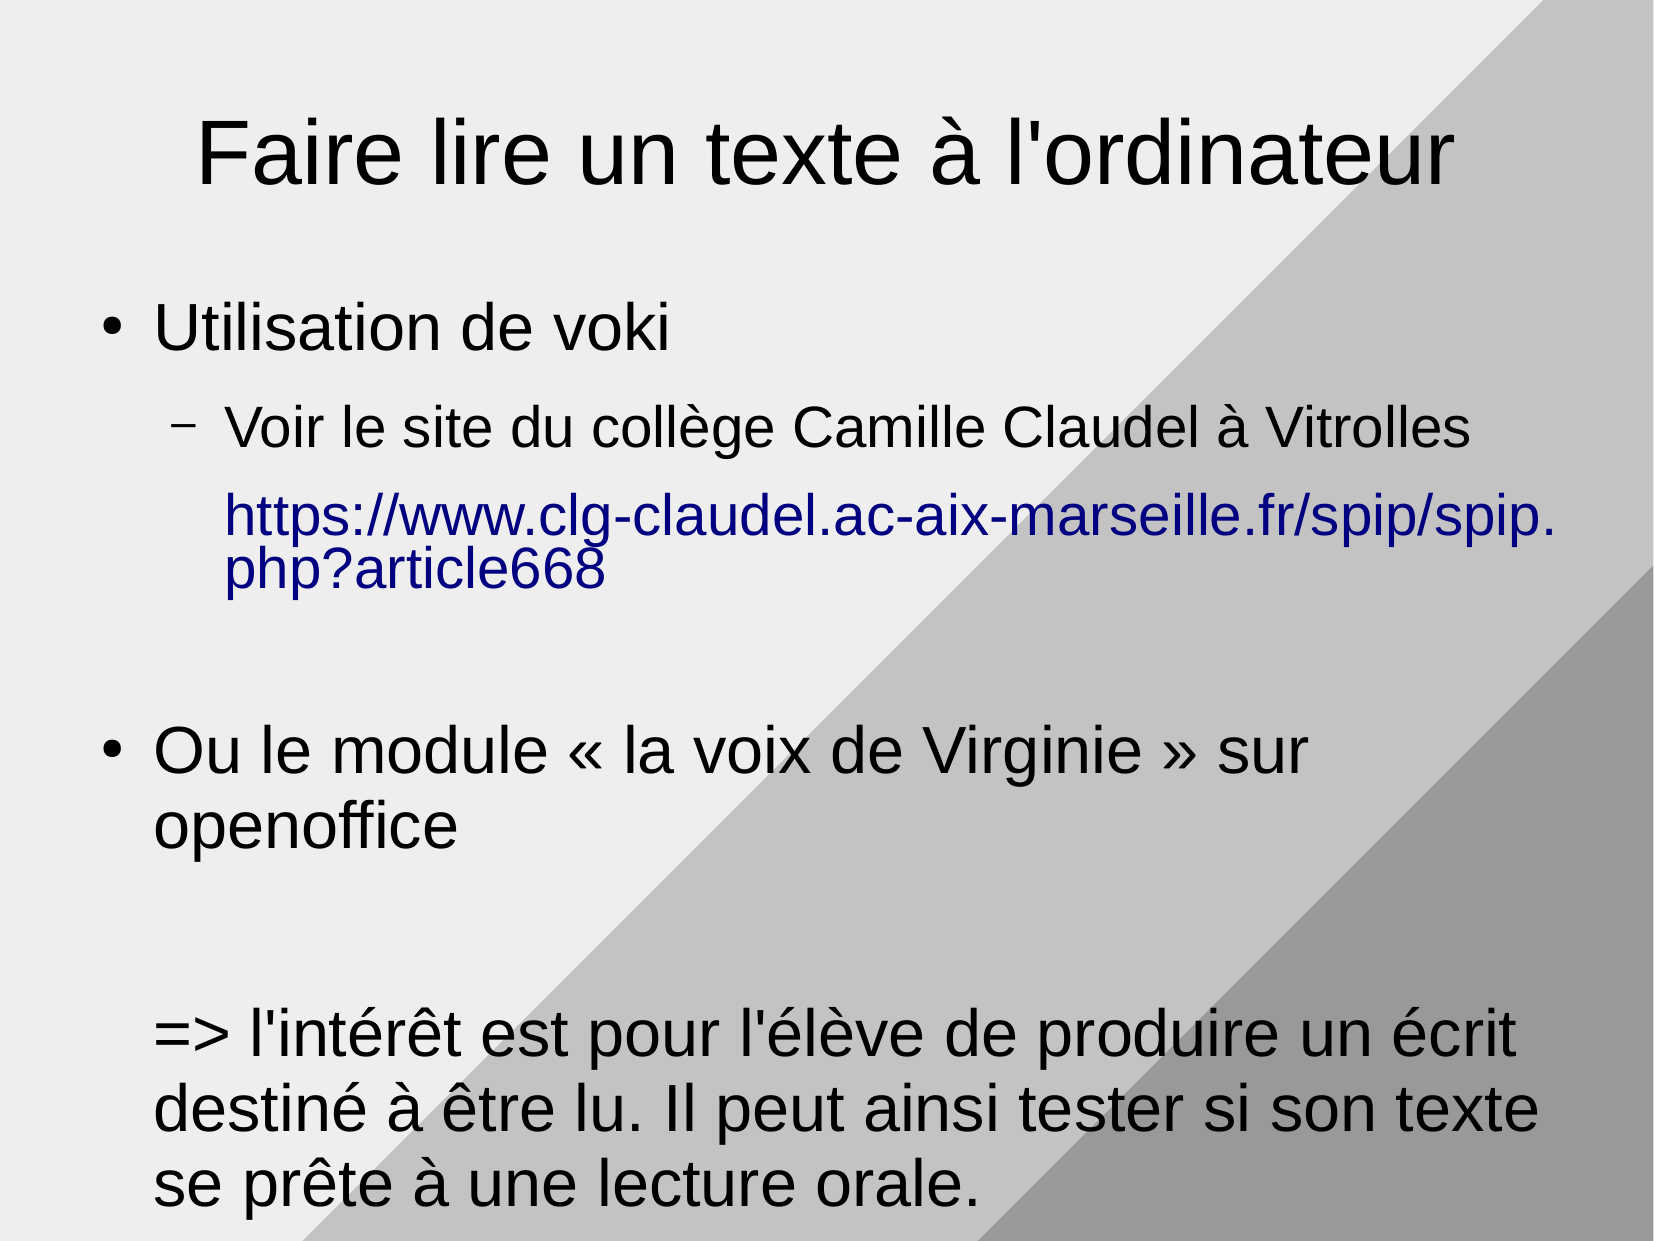

# Faire lire un texte à l'ordinateur
Utilisation de voki
Voir le site du collège Camille Claudel à Vitrolles
https://www.clg-claudel.ac-aix-marseille.fr/spip/spip.php?article668
Ou le module « la voix de Virginie » sur openoffice
=> l'intérêt est pour l'élève de produire un écrit destiné à être lu. Il peut ainsi tester si son texte se prête à une lecture orale.